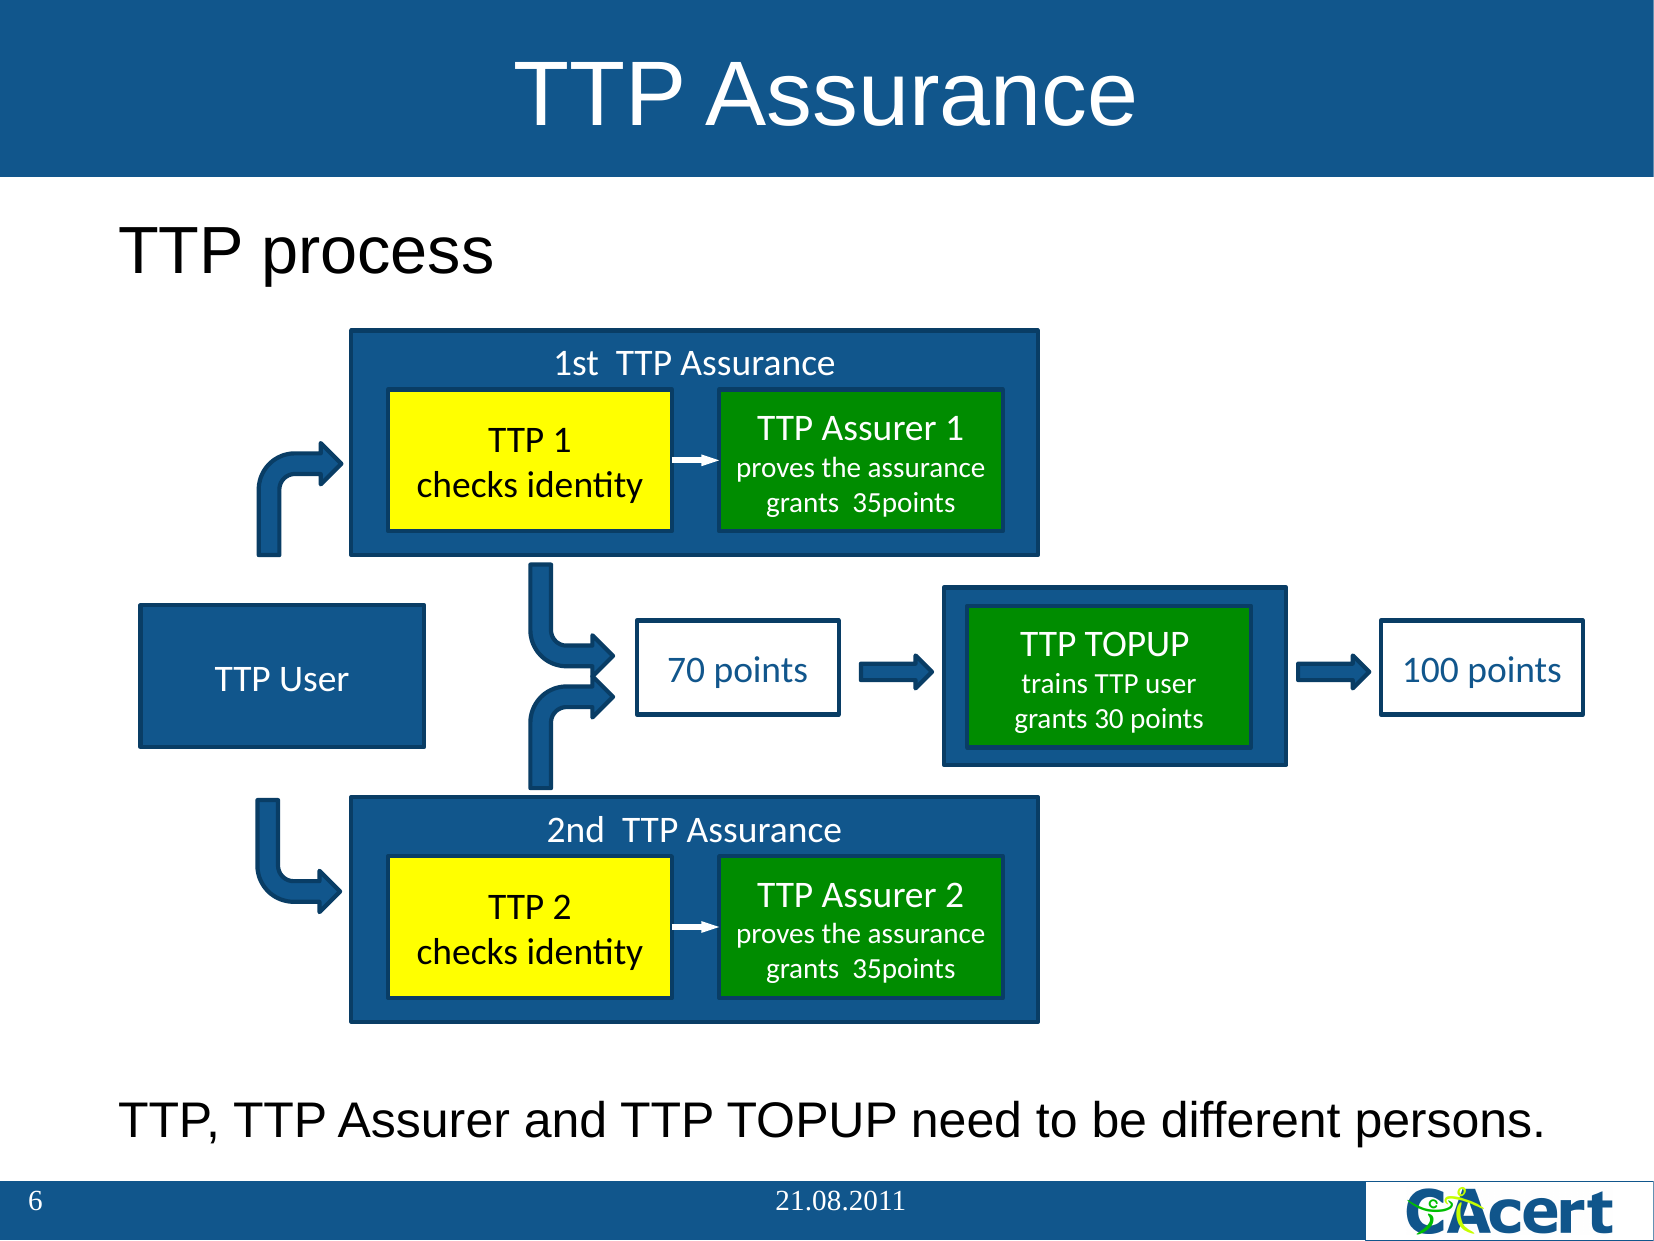

# TTP Assurance
TTP process
TTP, TTP Assurer and TTP TOPUP need to be different persons.
1st TTP Assurance
TTP 1
checks identity
TTP Assurer 1
proves the assurance grants 35points
TTP TOPUP
trains TTP user
grants 30 points
TTP User
70 points
100 points
2nd TTP Assurance
TTP 2
checks identity
TTP Assurer 2
proves the assurance grants 35points
21.08.2011